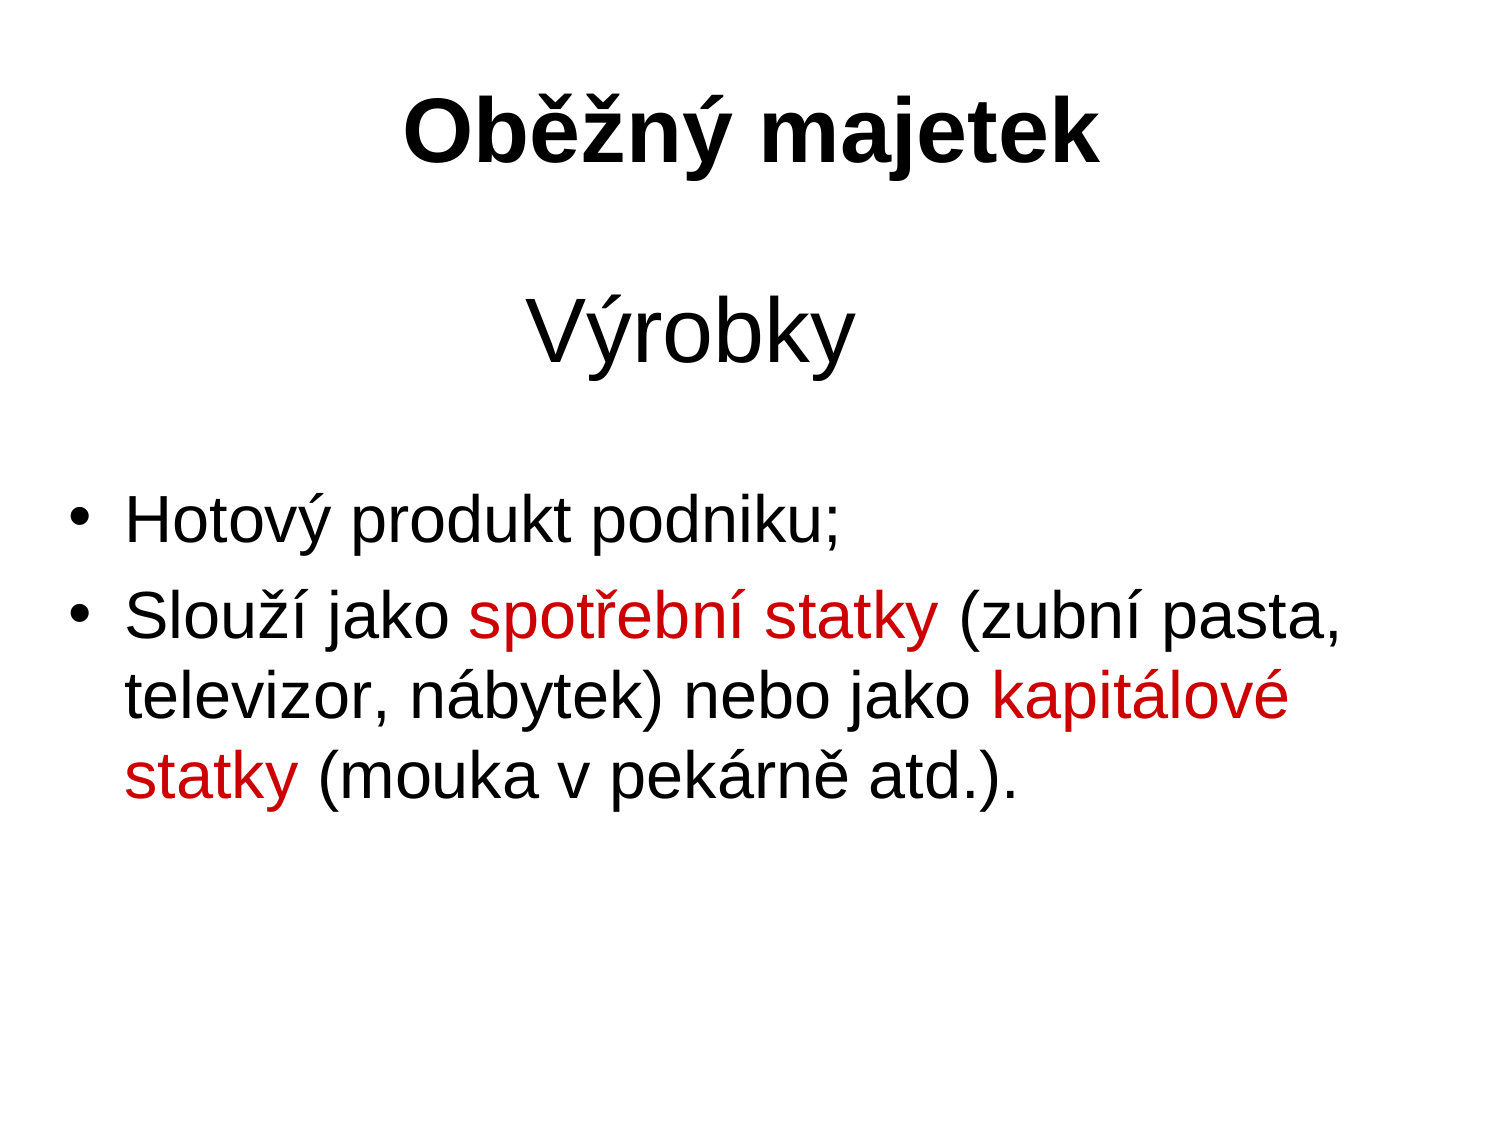

Oběžný majetek
# Výrobky
Hotový produkt podniku;
Slouží jako spotřební statky (zubní pasta, televizor, nábytek) nebo jako kapitálové statky (mouka v pekárně atd.).